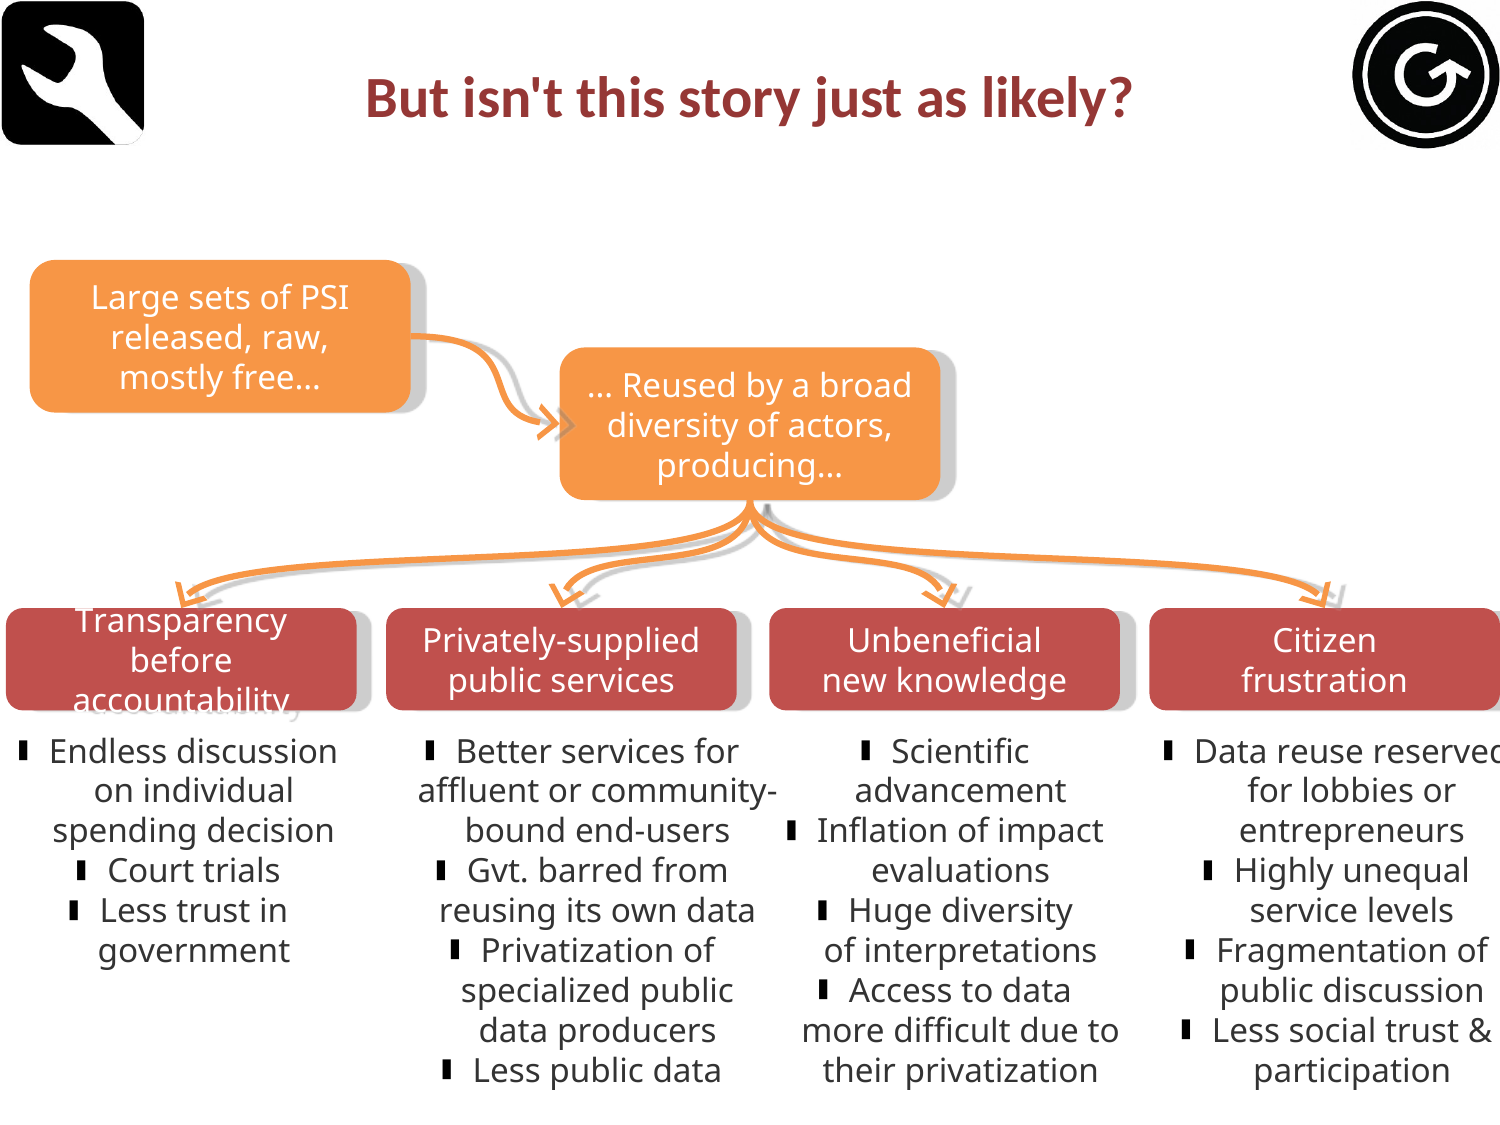

# But isn't this story just as likely?
Large sets of PSI released, raw,
mostly free…
… Reused by a broad diversity of actors, producing…
Transparency before accountability
Privately-supplied public services
Unbeneficial
new knowledge
Citizen
frustration
Endless discussion
on individual
spending decision
Court trials
Less trust in
government
Better services for
affluent or community-
bound end-users
Gvt. barred from
reusing its own data
Privatization of
specialized public
data producers
Less public data
Scientific
advancement
Inflation of impact
evaluations
Huge diversity
of interpretations
Access to data
more difficult due to
their privatization
Data reuse reserved
for lobbies or
entrepreneurs
Highly unequal
service levels
Fragmentation of
public discussion
Less social trust &
participation